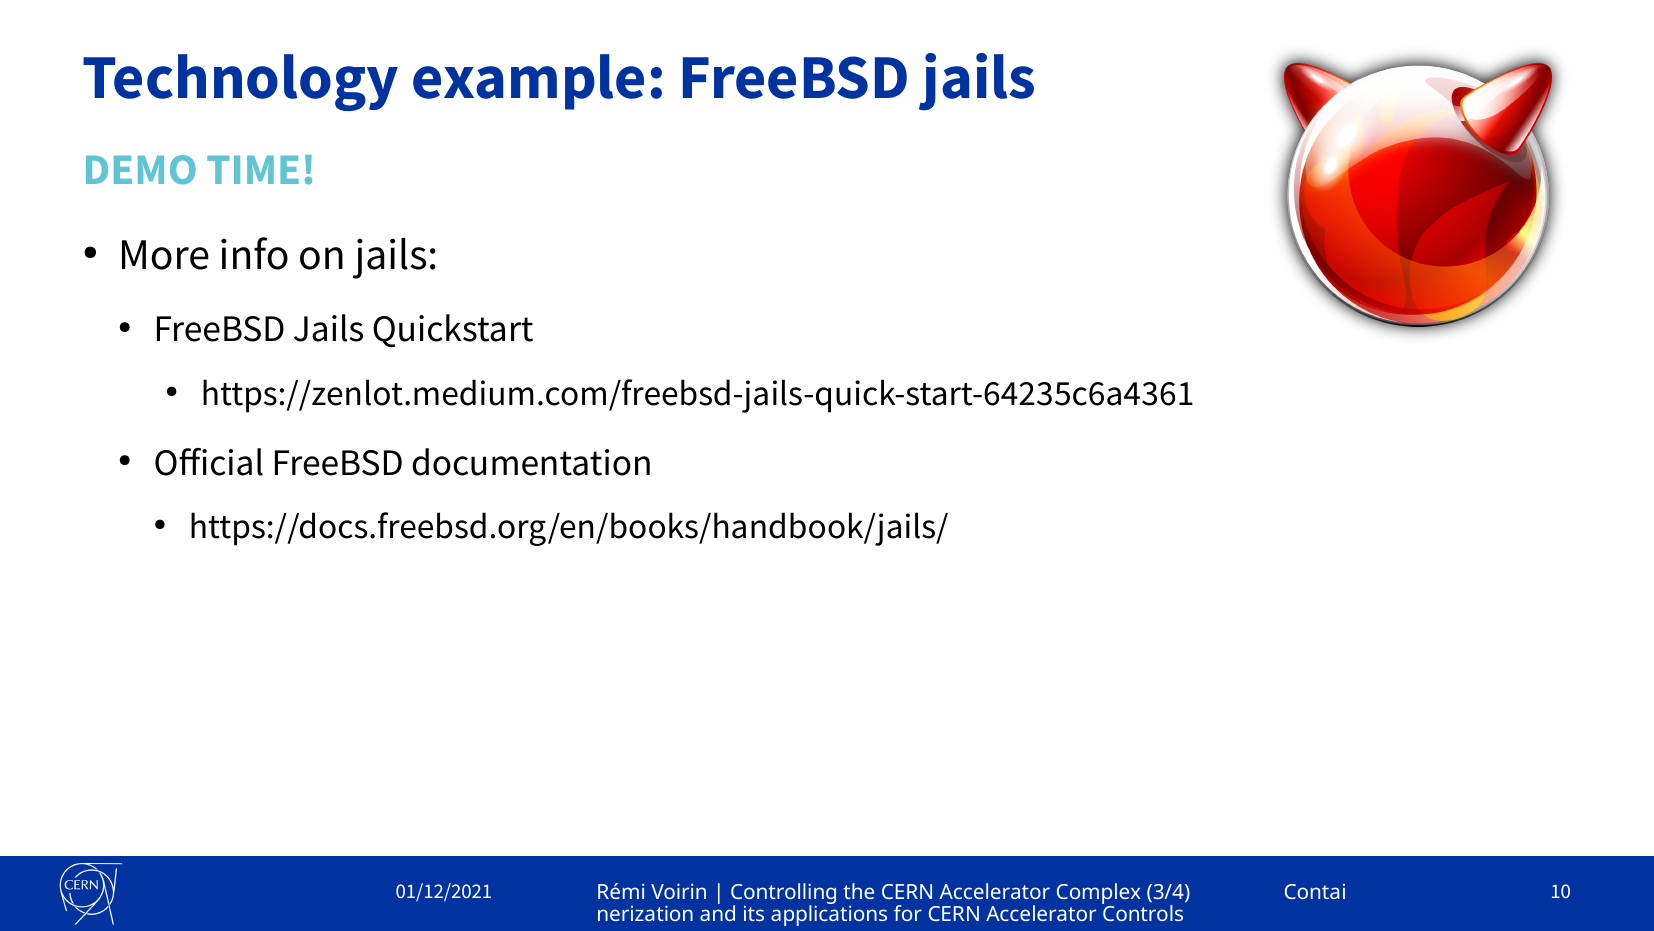

# Technology example: FreeBSD jails
DEMO TIME!
More info on jails:
FreeBSD Jails Quickstart
https://zenlot.medium.com/freebsd-jails-quick-start-64235c6a4361
Official FreeBSD documentation
https://docs.freebsd.org/en/books/handbook/jails/
01/12/2021
Rémi Voirin | Controlling the CERN Accelerator Complex (3/4) Containerization and its applications for CERN Accelerator Controls
10